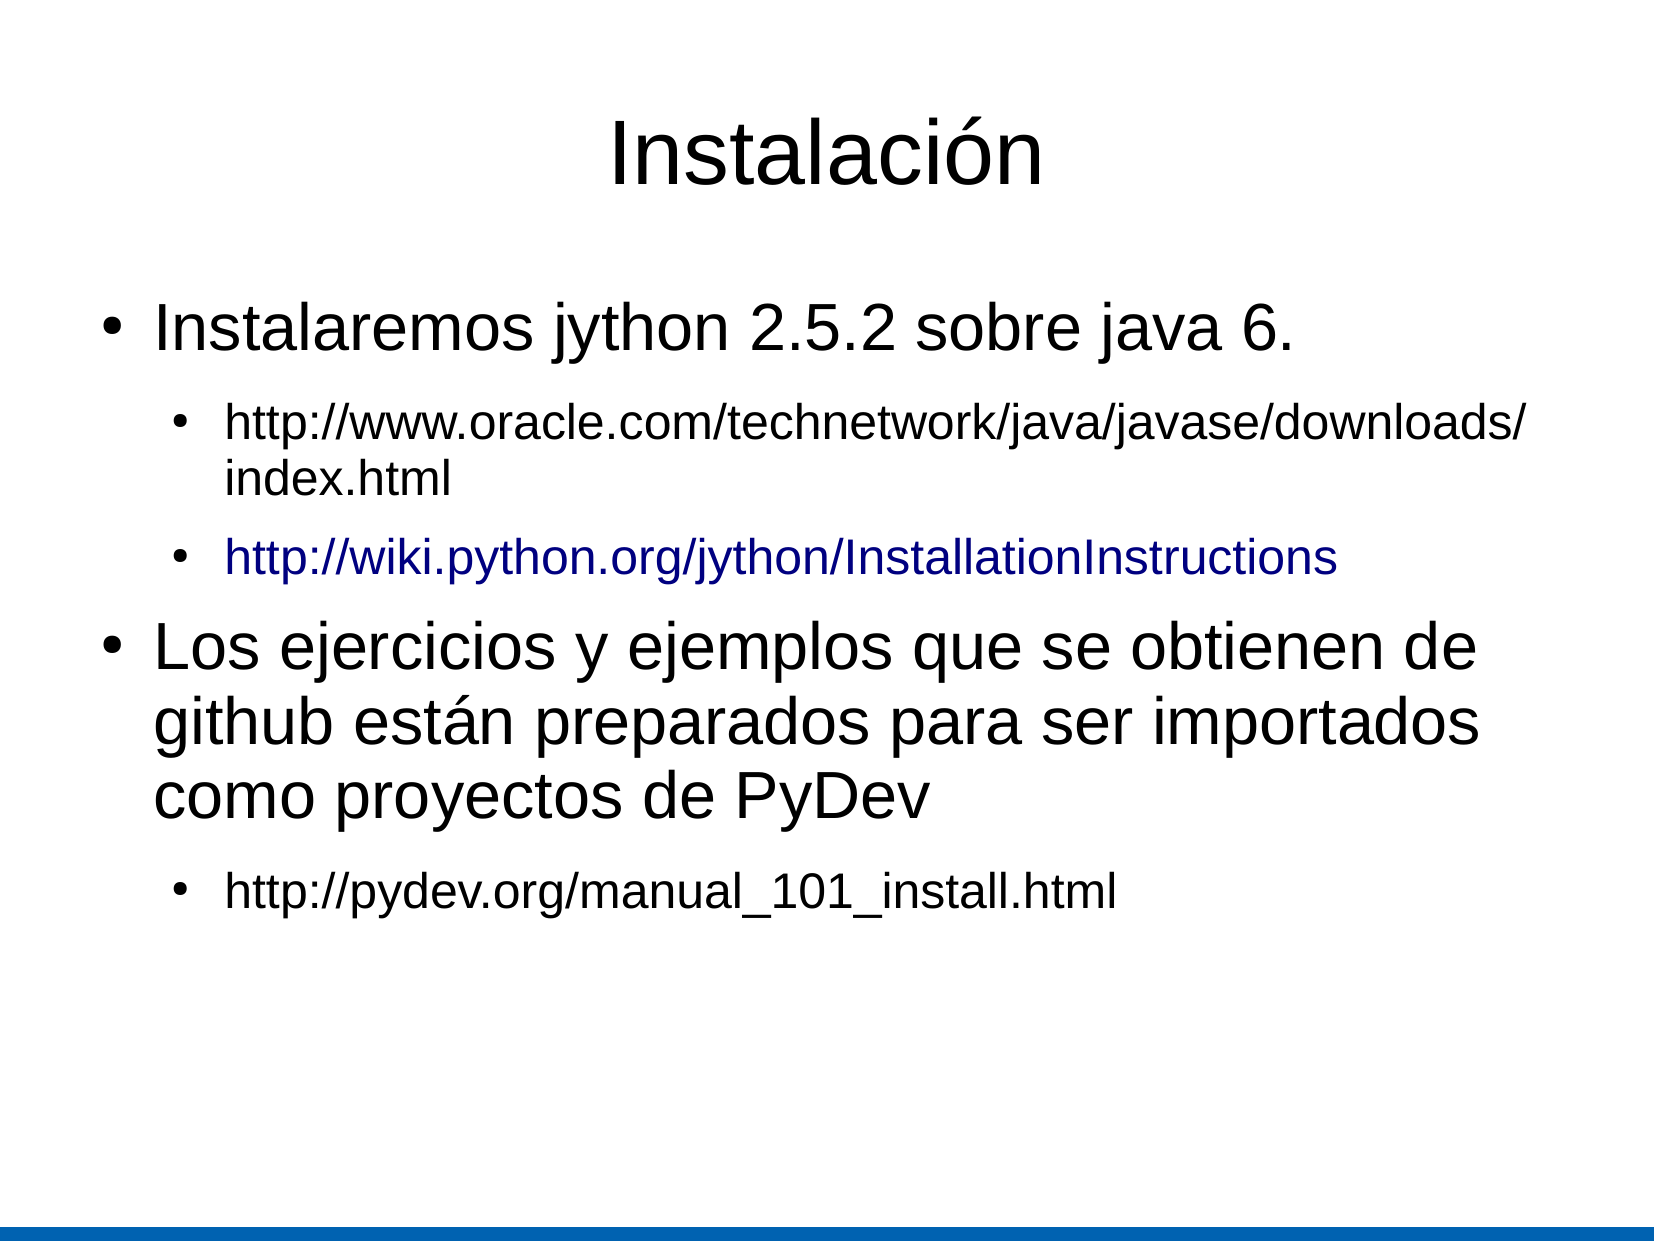

# Instalación
Instalaremos jython 2.5.2 sobre java 6.
http://www.oracle.com/technetwork/java/javase/downloads/index.html
http://wiki.python.org/jython/InstallationInstructions
Los ejercicios y ejemplos que se obtienen de github están preparados para ser importados como proyectos de PyDev
http://pydev.org/manual_101_install.html